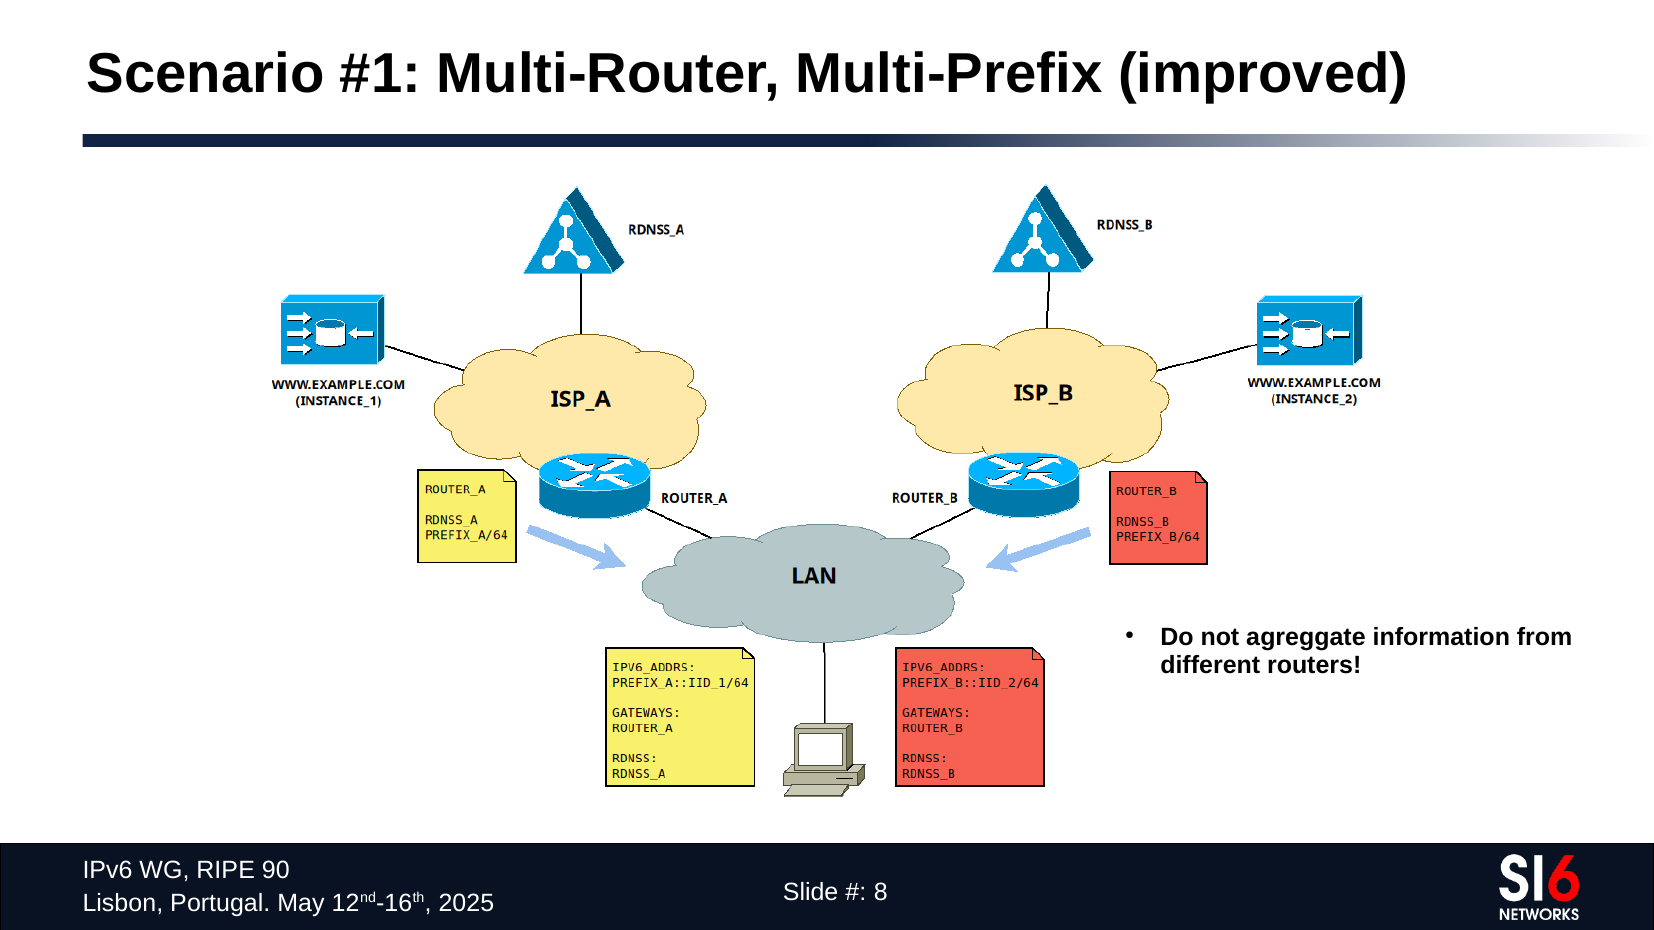

# Scenario #1: Multi-Router, Multi-Prefix (improved)
Do not agreggate information from different routers!